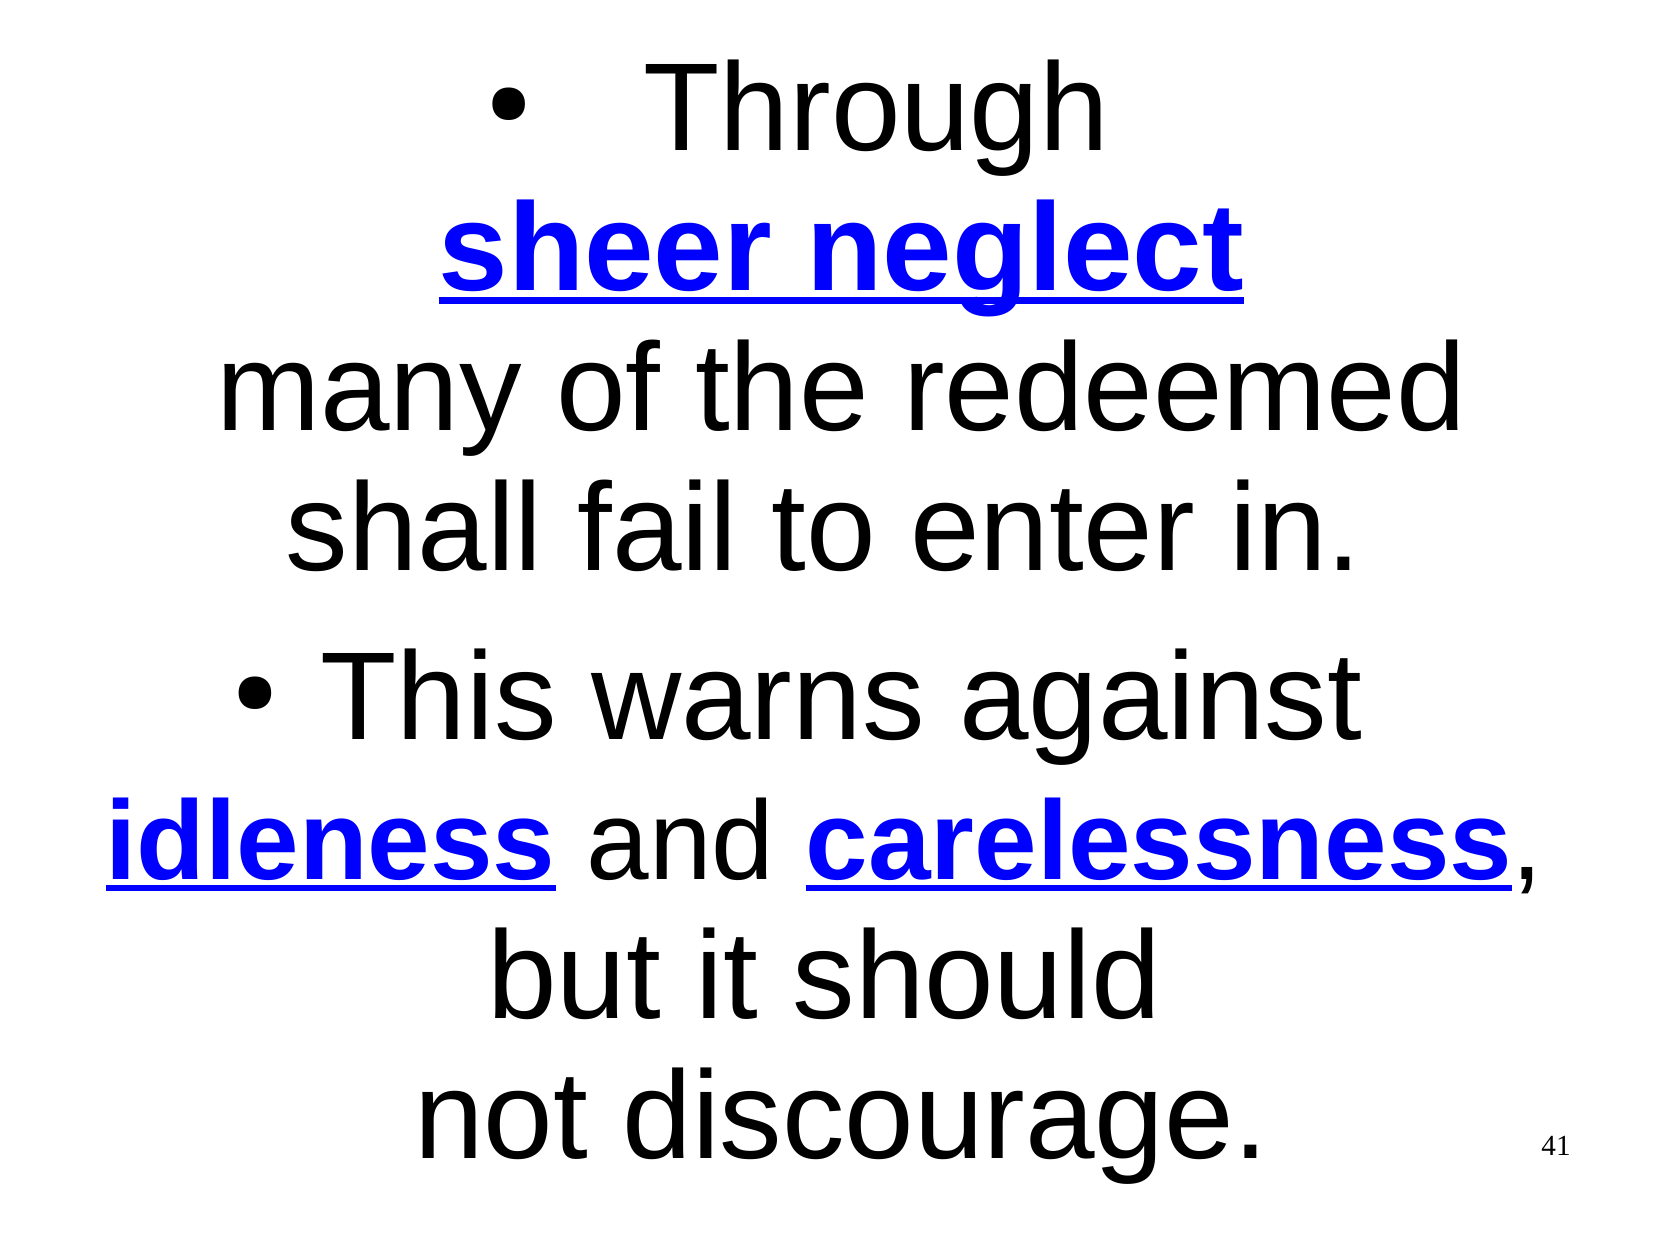

# Through sheer neglect many of the redeemed shall fail to enter in.
 This warns against
idleness and carelessness,
but it should
not discourage.
41